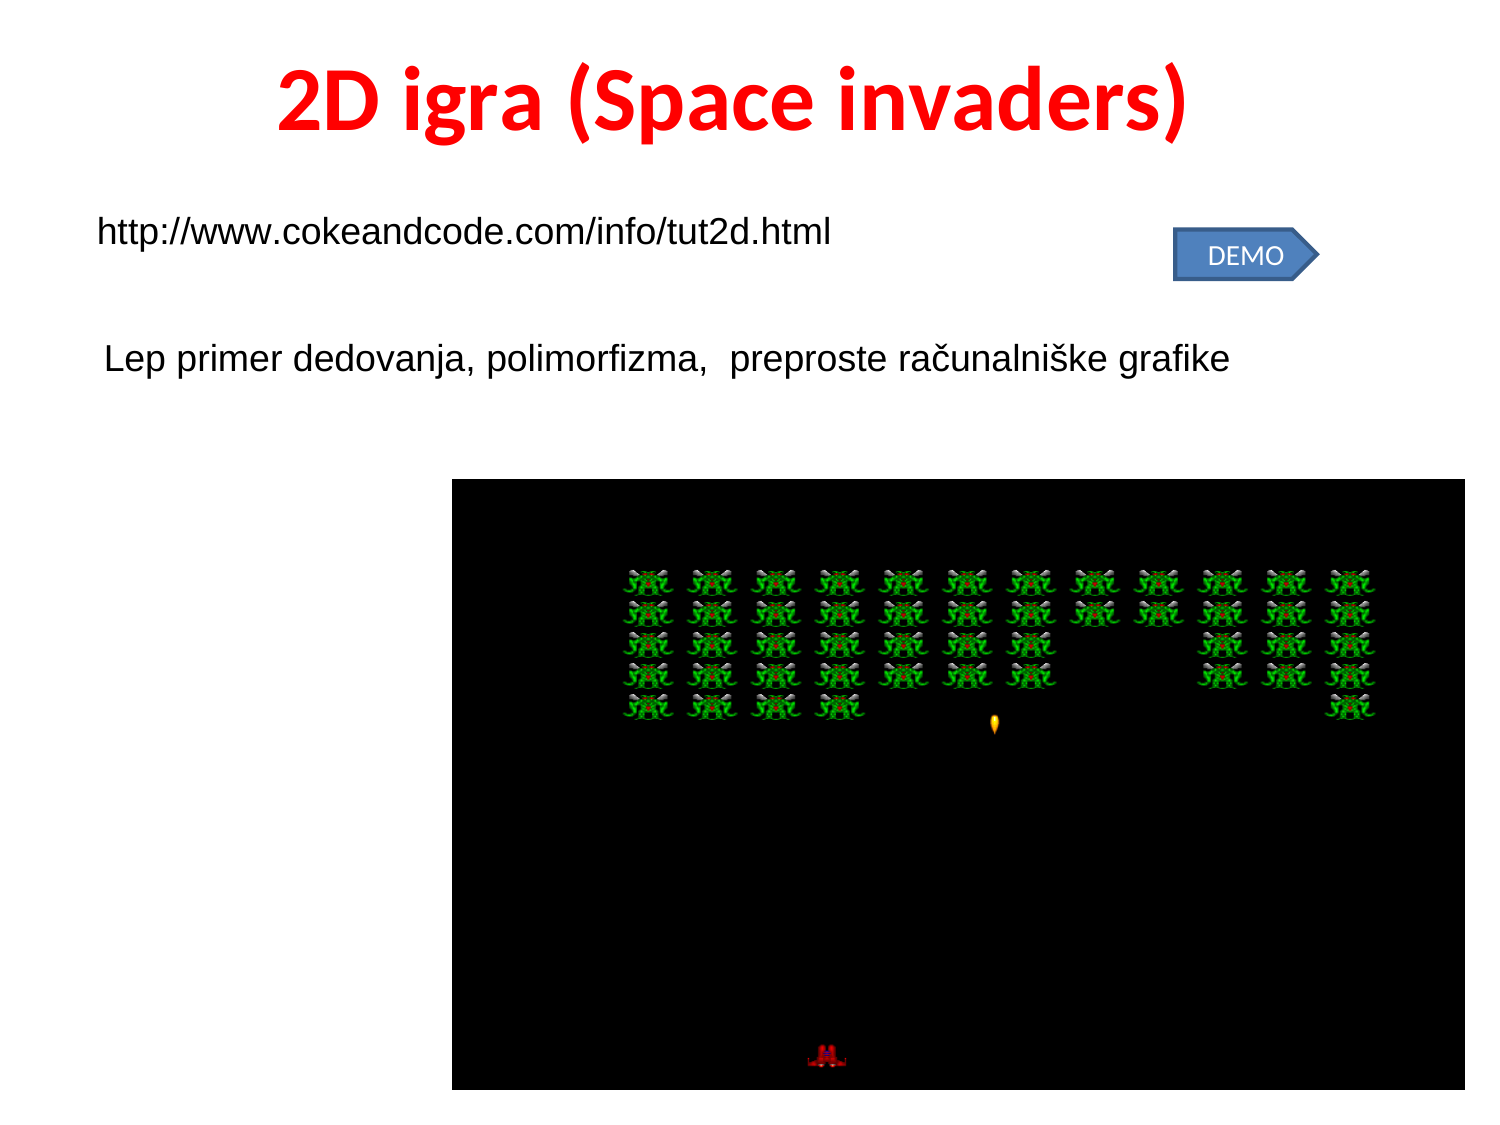

# 2D igra (Space invaders)
http://www.cokeandcode.com/info/tut2d.html
DEMO
Lep primer dedovanja, polimorfizma, preproste računalniške grafike